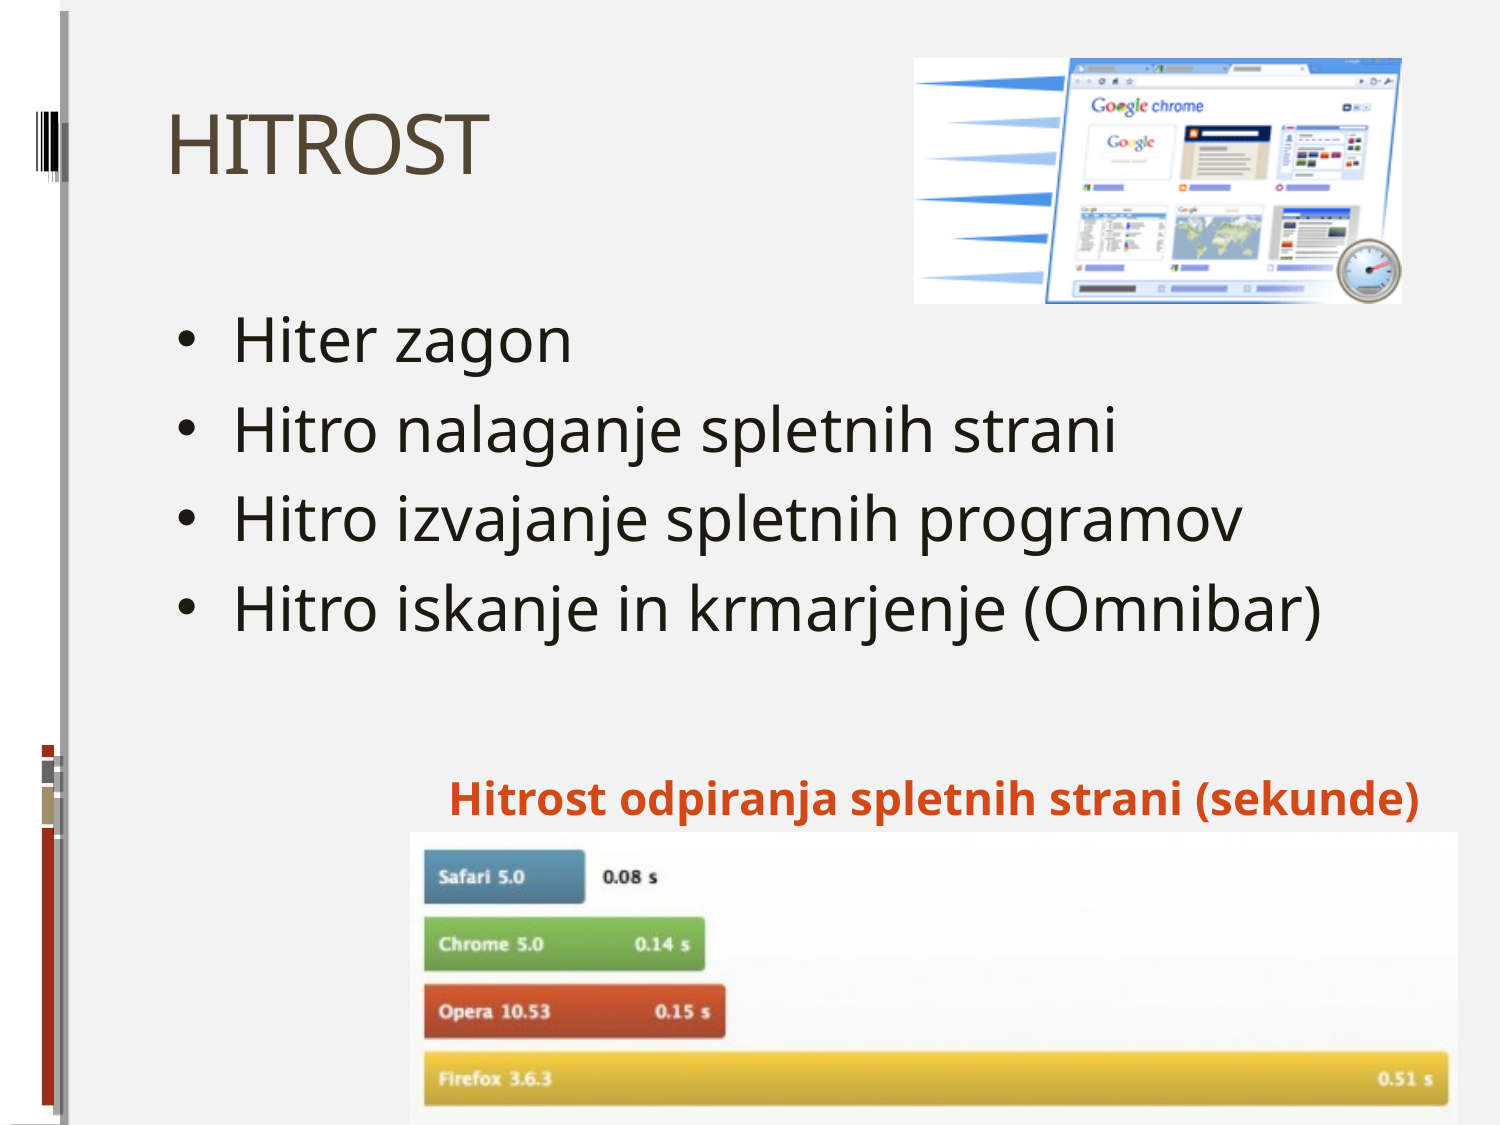

# HITROST
Hiter zagon
Hitro nalaganje spletnih strani
Hitro izvajanje spletnih programov
Hitro iskanje in krmarjenje (Omnibar)
Hitrost odpiranja spletnih strani (sekunde)